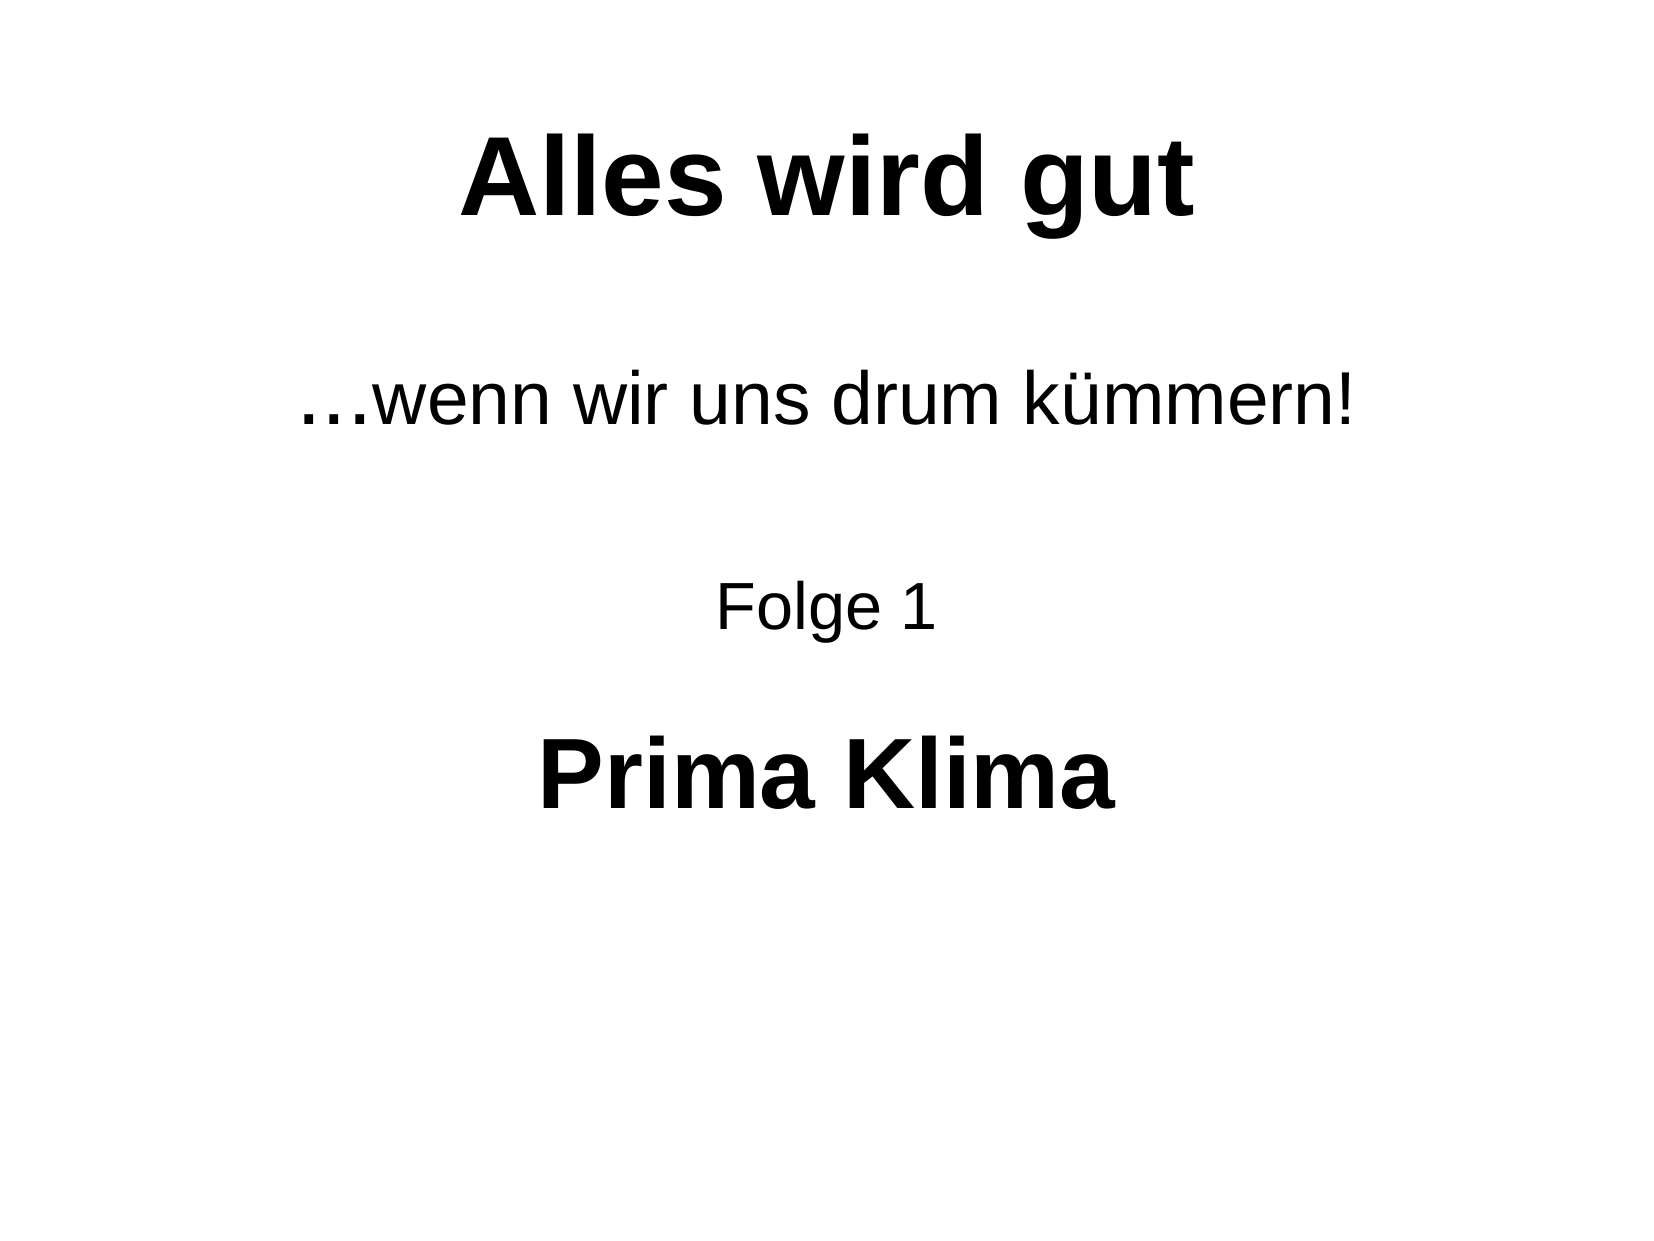

# Alles wird gut ...wenn wir uns drum kümmern!
Folge 1
Prima Klima